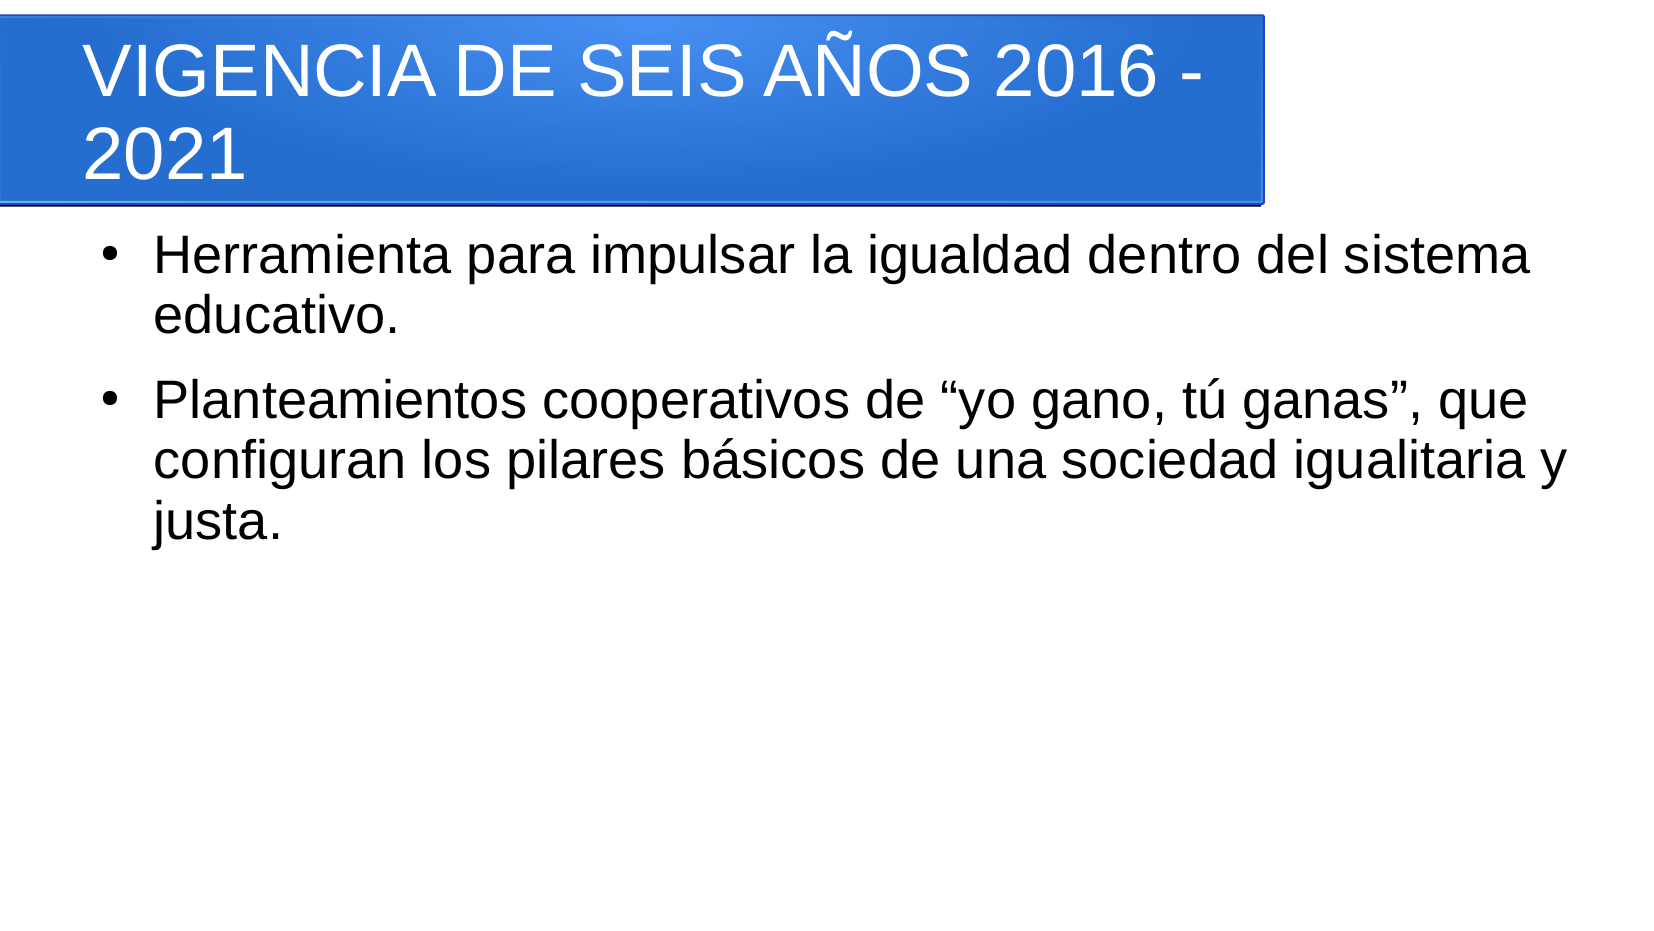

# VIGENCIA DE SEIS AÑOS 2016 - 2021
Herramienta para impulsar la igualdad dentro del sistema educativo.
Planteamientos cooperativos de “yo gano, tú ganas”, que configuran los pilares básicos de una sociedad igualitaria y justa.